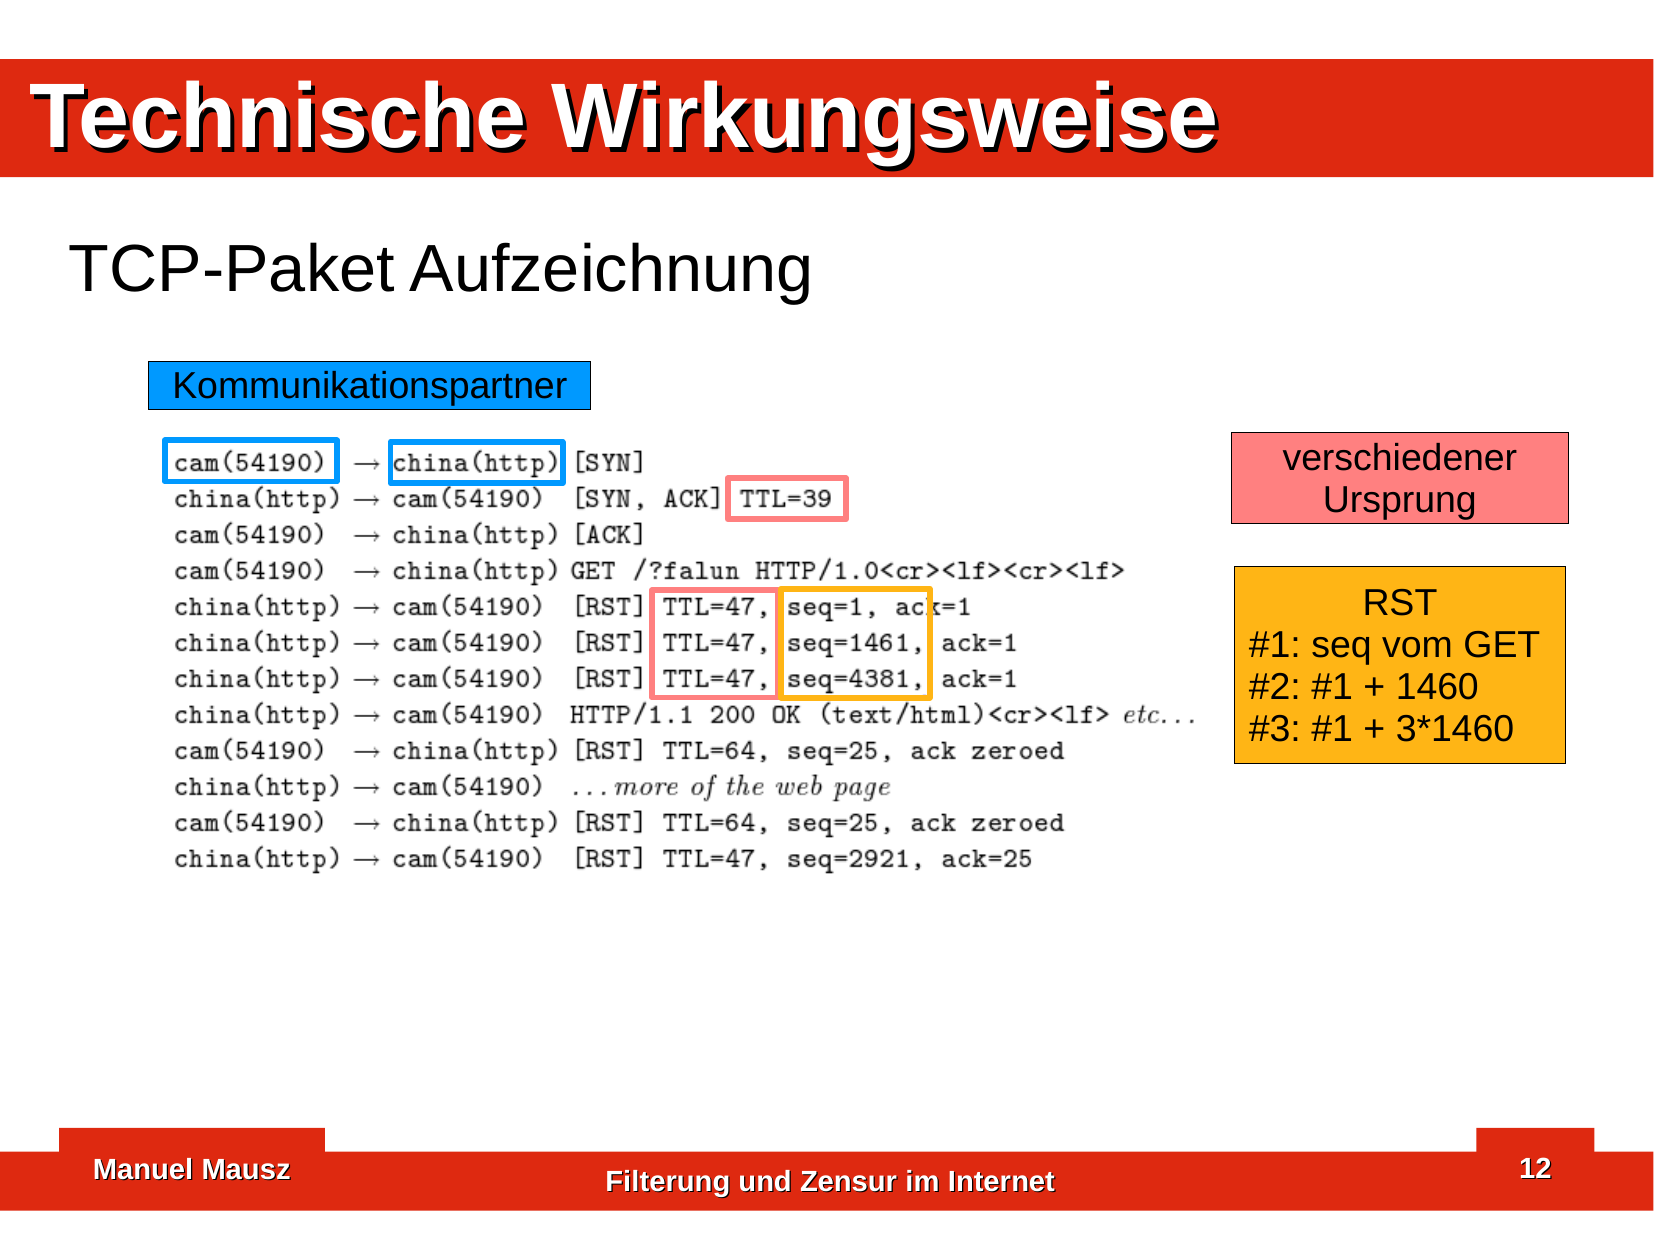

# Technische Wirkungsweise
TCP-Paket Aufzeichnung
Kommunikationspartner
verschiedener
Ursprung
RST
#1: seq vom GET
#2: #1 + 1460
#3: #1 + 3*1460
12